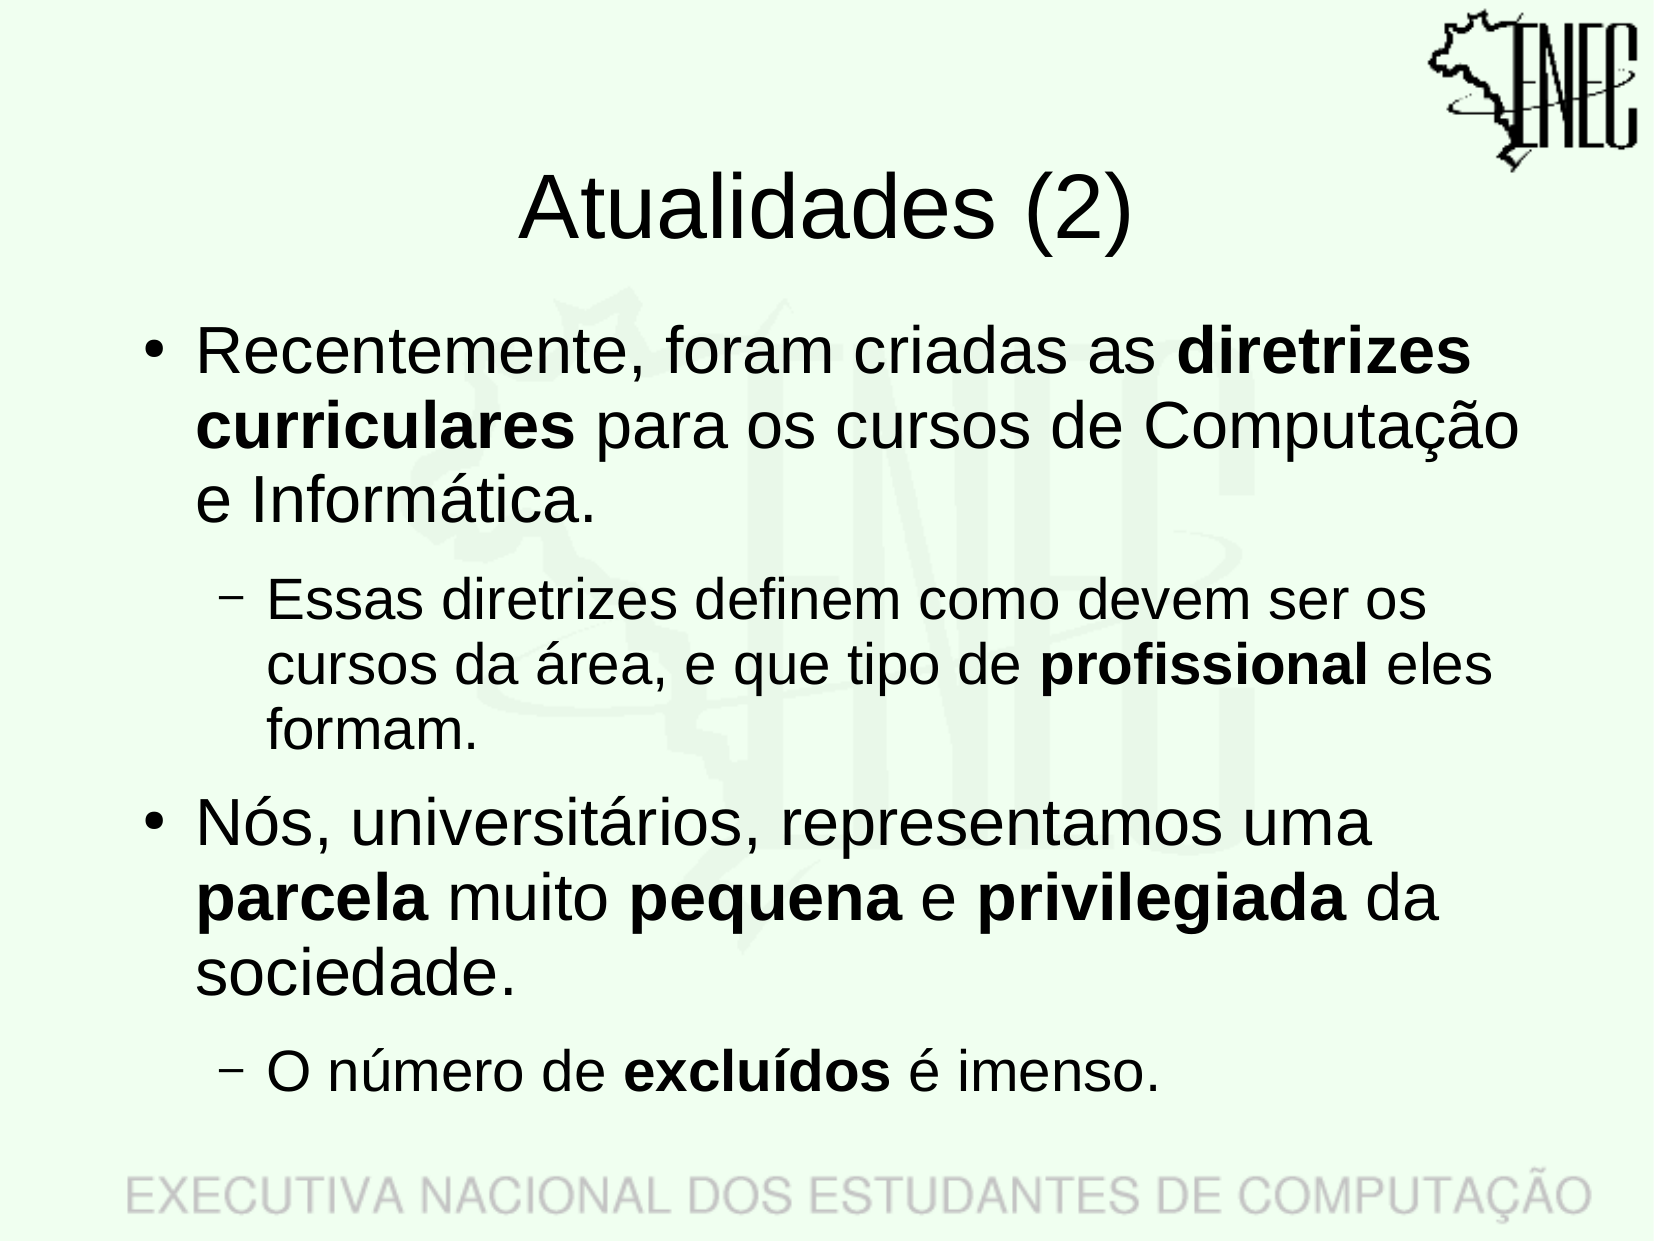

# Atualidades (2)
Recentemente, foram criadas as diretrizes curriculares para os cursos de Computação e Informática.
Essas diretrizes definem como devem ser os cursos da área, e que tipo de profissional eles formam.
Nós, universitários, representamos uma parcela muito pequena e privilegiada da sociedade.
O número de excluídos é imenso.